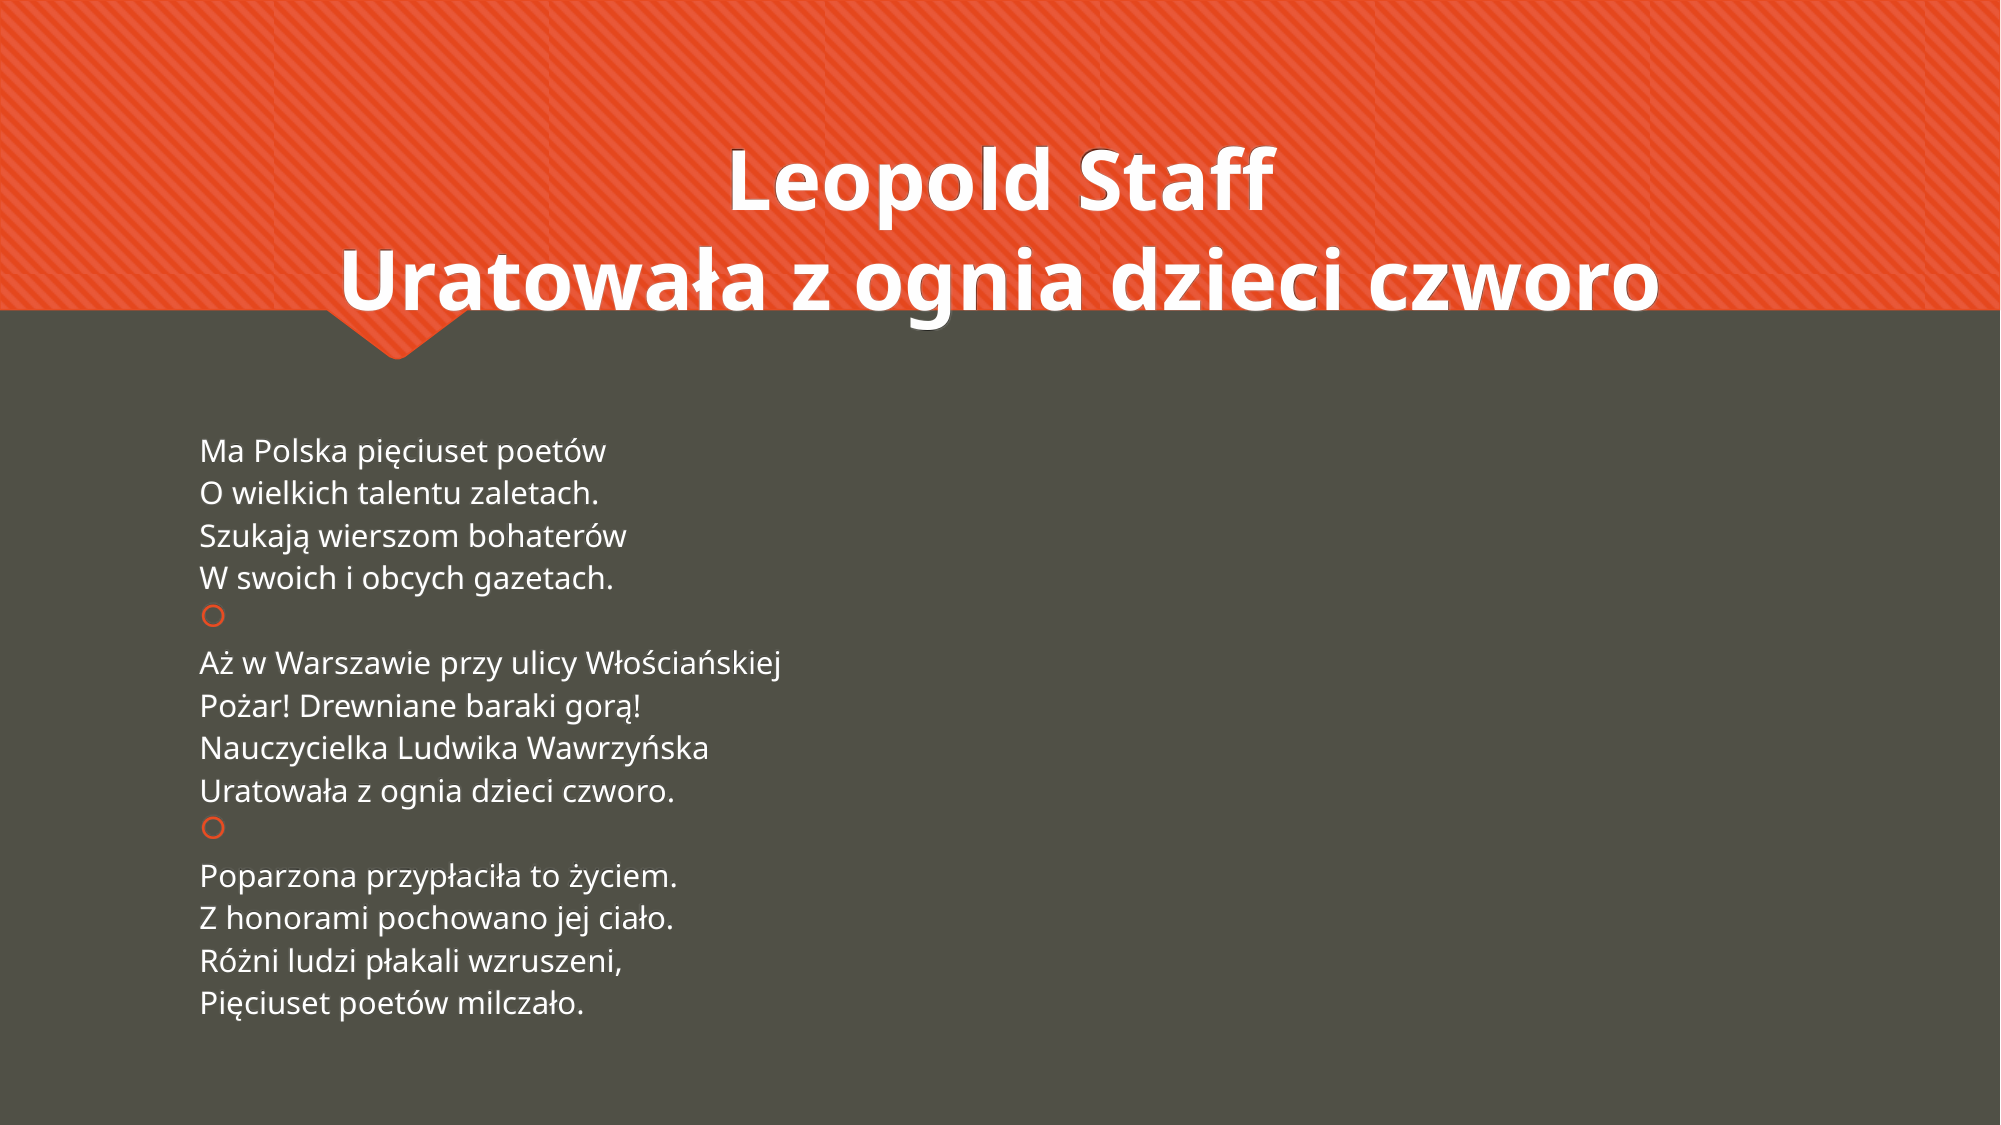

# Leopold Staff Uratowała z ognia dzieci czworo
Ma Pol­ska pię­ciu­set po­etów
O wiel­kich ta­len­tu za­le­tach.
Szu­ka­ją wier­szom bo­ha­te­rów
W swo­ich i ob­cych ga­ze­tach.
Aż w War­sza­wie przy uli­cy Wło­ściań­skiej
Po­żar! Drew­nia­ne ba­ra­ki gorą!
Na­uczy­ciel­ka Lu­dwi­ka Waw­rzyń­ska
Ura­to­wa­ła z ognia dzie­ci czwo­ro.
Po­pa­rzo­na przy­pła­ci­ła to ży­ciem.
Z ho­no­ra­mi po­cho­wa­no jej cia­ło.
Róż­ni lu­dzi pła­ka­li wzru­sze­ni,
Pię­ciu­set po­etów mil­cza­ło.